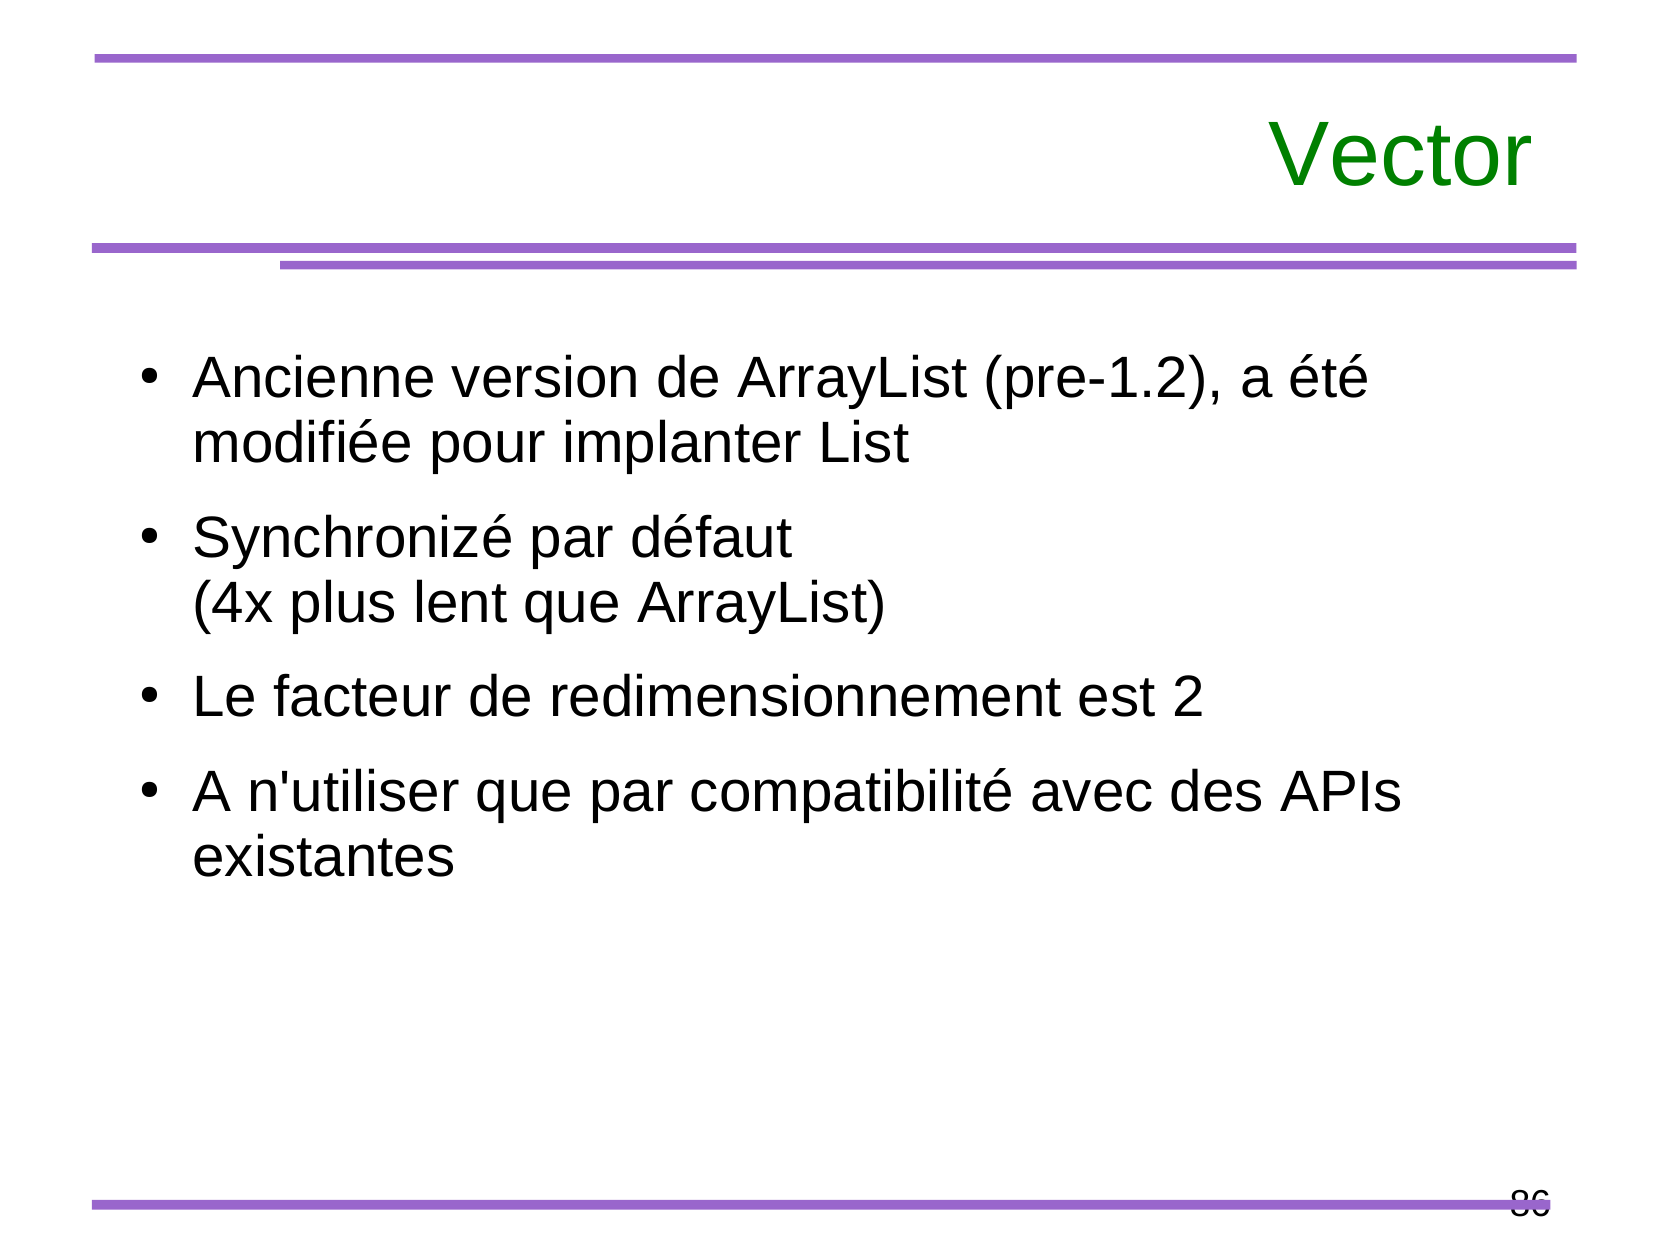

# Vector
Ancienne version de ArrayList (pre-1.2), a été modifiée pour implanter List
Synchronizé par défaut
(4x plus lent que ArrayList)
Le facteur de redimensionnement est 2
A n'utiliser que par compatibilité avec des APIs existantes